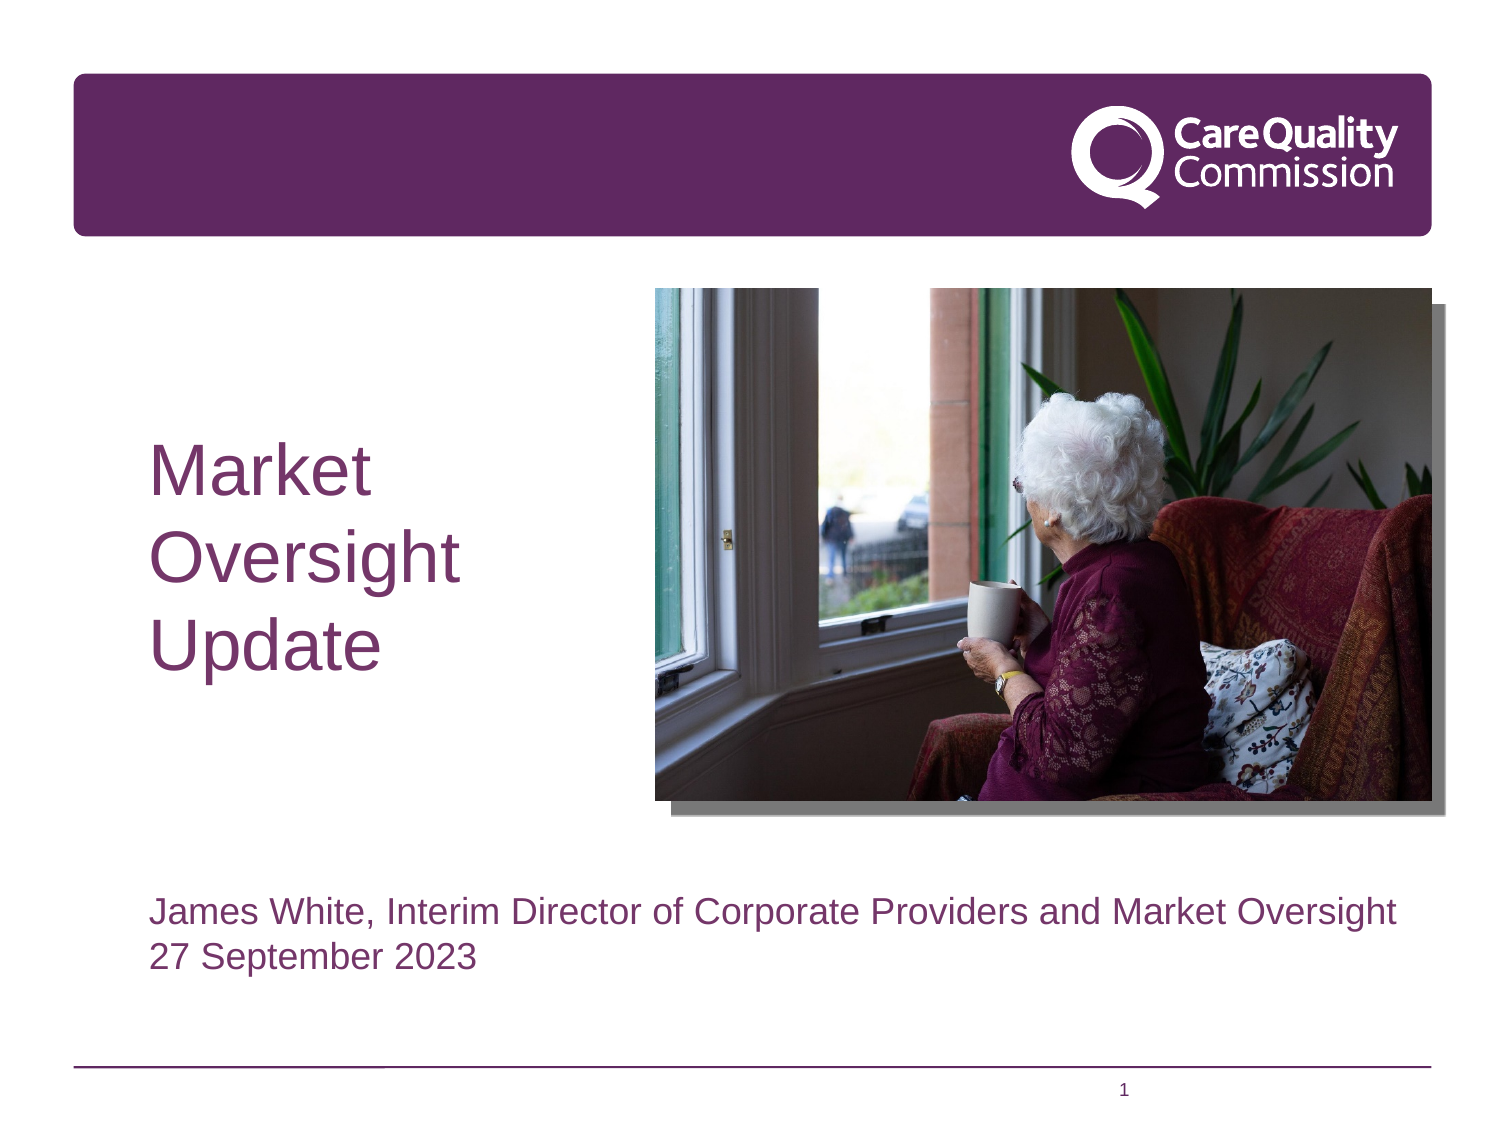

Market Oversight Update
James White, Interim Director of Corporate Providers and Market Oversight
27 September 2023